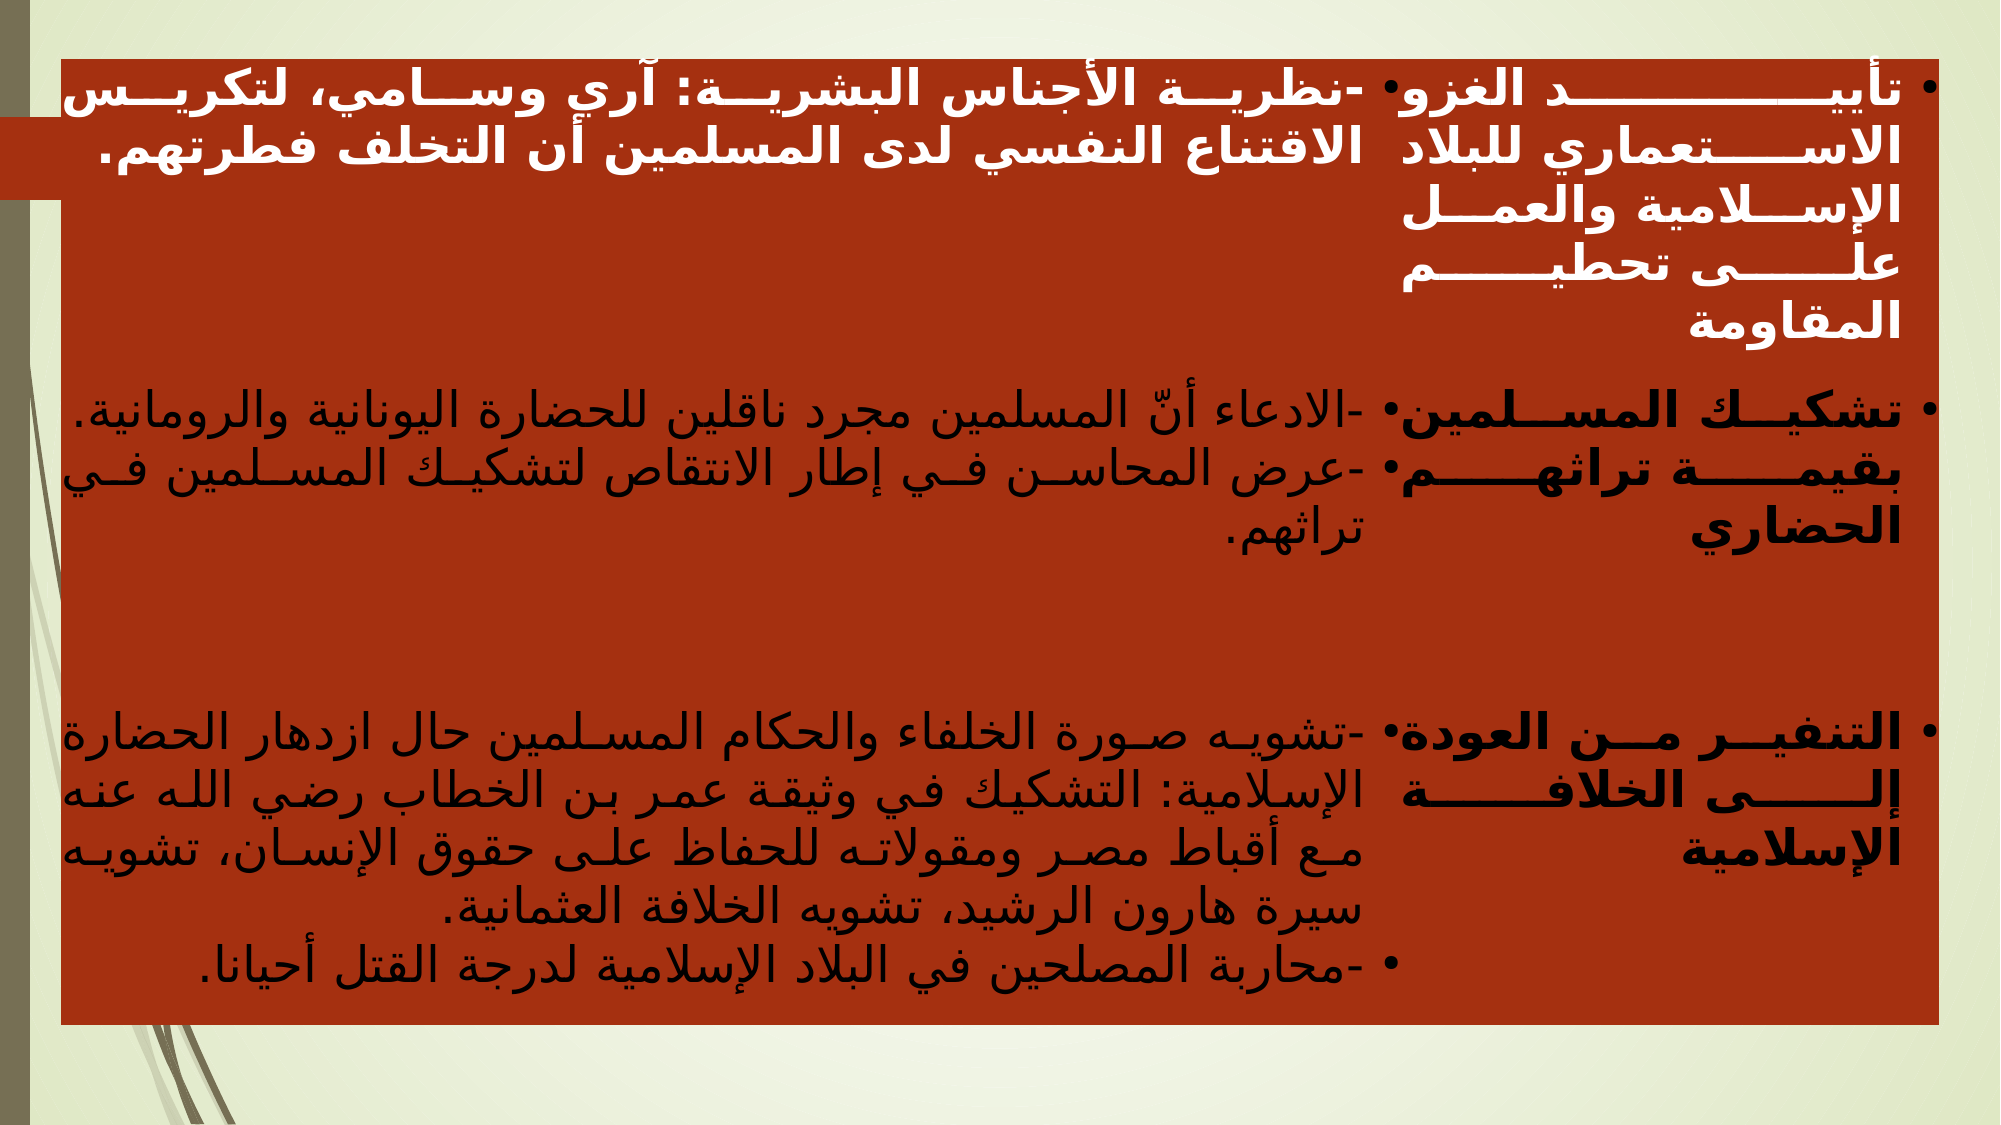

| -نظرية الأجناس البشرية: آري وسامي، لتكريس الاقتناع النفسي لدى المسلمين أن التخلف فطرتهم. | تأييد الغزو الاستعماري للبلاد الإسلامية والعمل على تحطيم المقاومة |
| --- | --- |
| -الادعاء أنّ المسلمين مجرد ناقلين للحضارة اليونانية والرومانية. -عرض المحاسن في إطار الانتقاص لتشكيك المسلمين في تراثهم. | تشكيك المسلمين بقيمة تراثهم الحضاري |
| -تشويه صورة الخلفاء والحكام المسلمين حال ازدهار الحضارة الإسلامية: التشكيك في وثيقة عمر بن الخطاب رضي الله عنه مع أقباط مصر ومقولاته للحفاظ على حقوق الإنسان، تشويه سيرة هارون الرشيد، تشويه الخلافة العثمانية. -محاربة المصلحين في البلاد الإسلامية لدرجة القتل أحيانا. | التنفير من العودة إلى الخلافة الإسلامية |